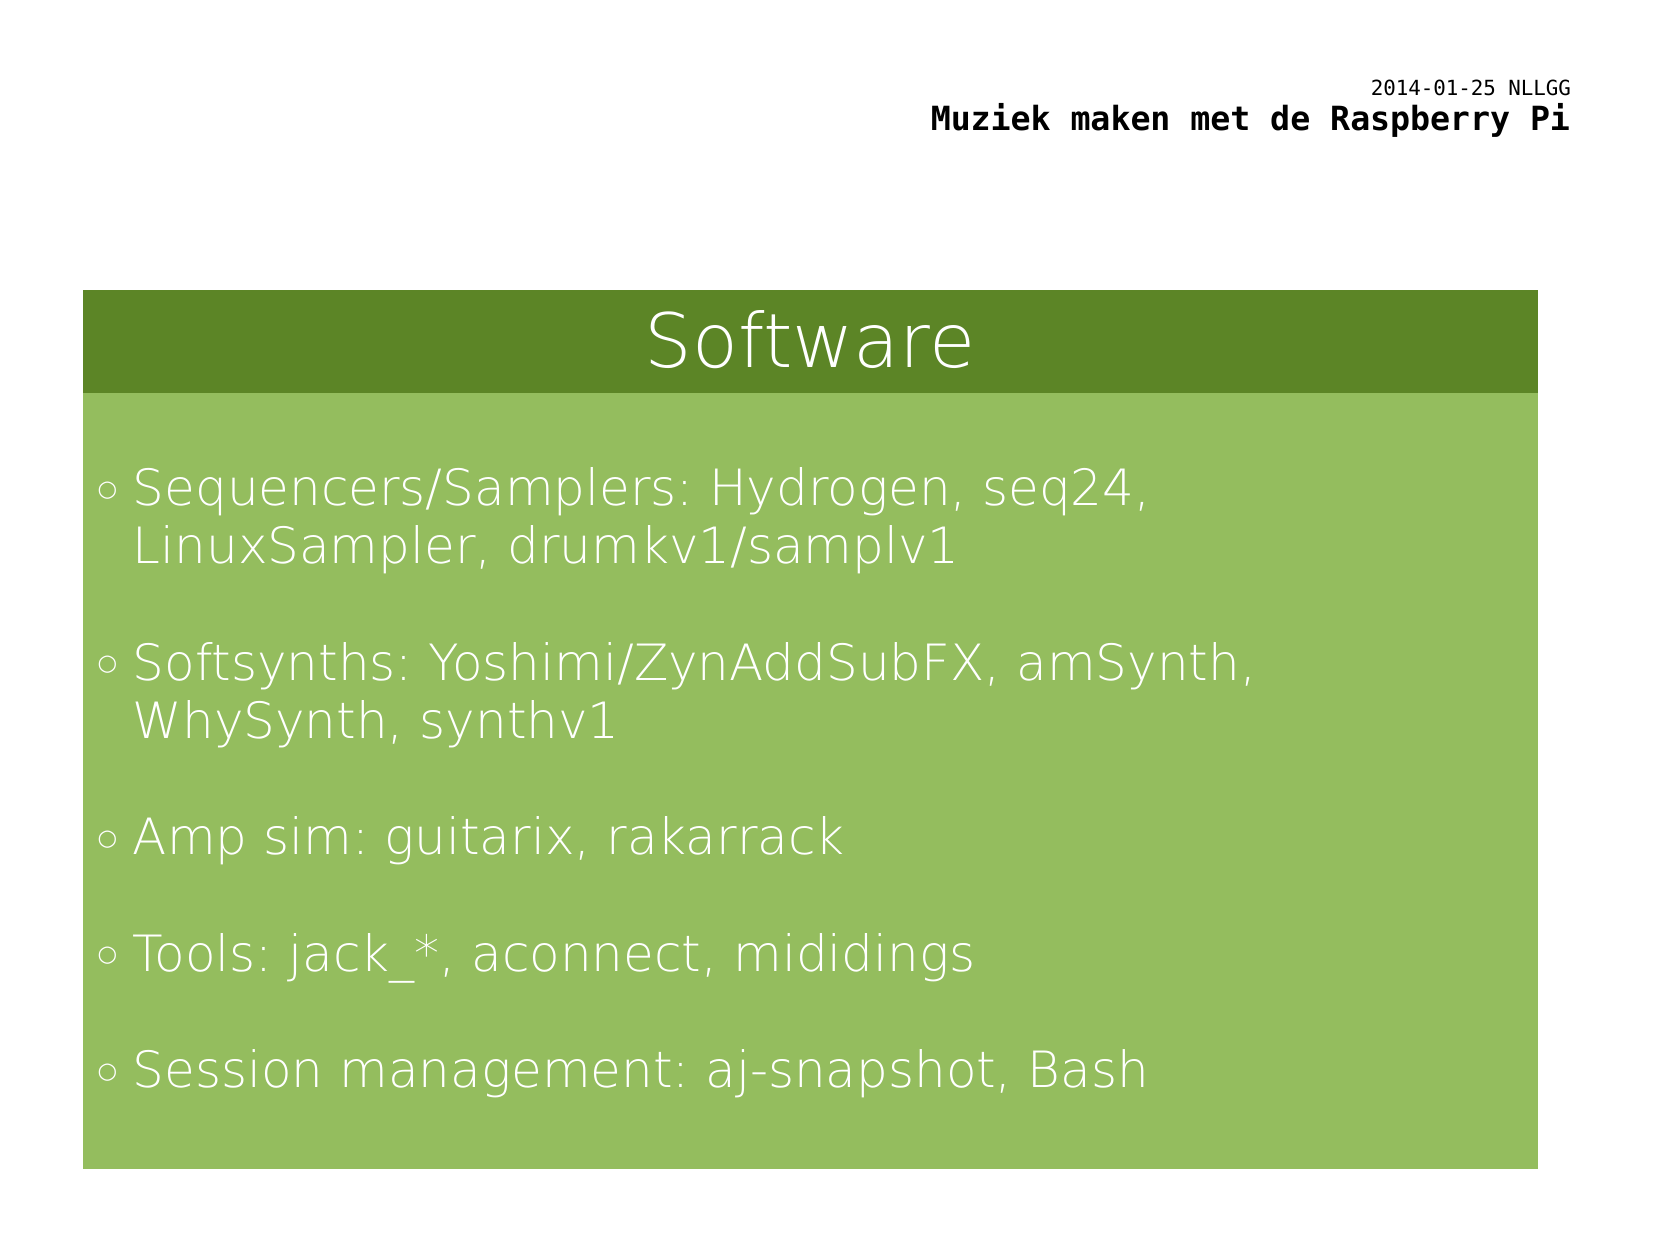

# 2014-01-25 NLLGG Muziek maken met de Raspberry Pi
| Software |
| --- |
| Sequencers/Samplers: Hydrogen, seq24, LinuxSampler, drumkv1/samplv1 Softsynths: Yoshimi/ZynAddSubFX, amSynth, WhySynth, synthv1 Amp sim: guitarix, rakarrack Tools: jack\_\*, aconnect, mididings Session management: aj-snapshot, Bash |